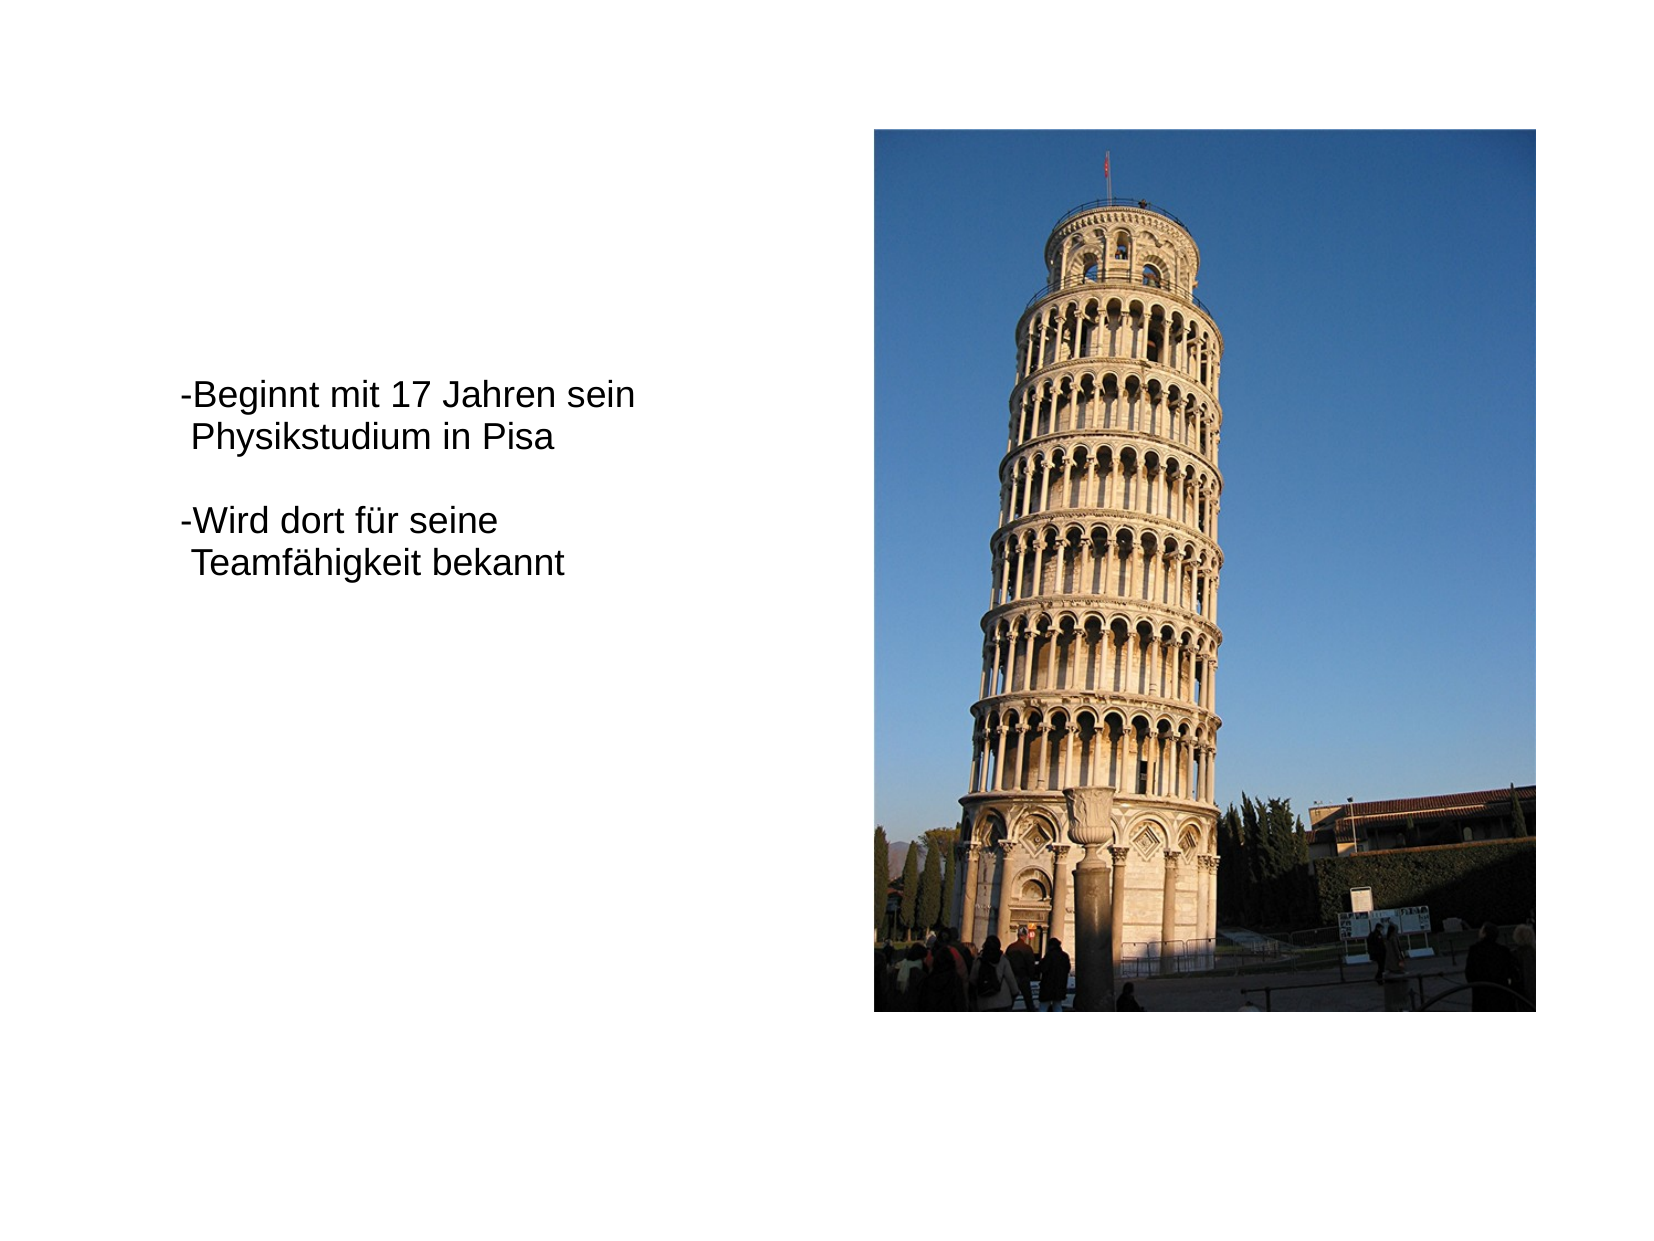

-Beginnt mit 17 Jahren sein
 Physikstudium in Pisa
-Wird dort für seine
 Teamfähigkeit bekannt